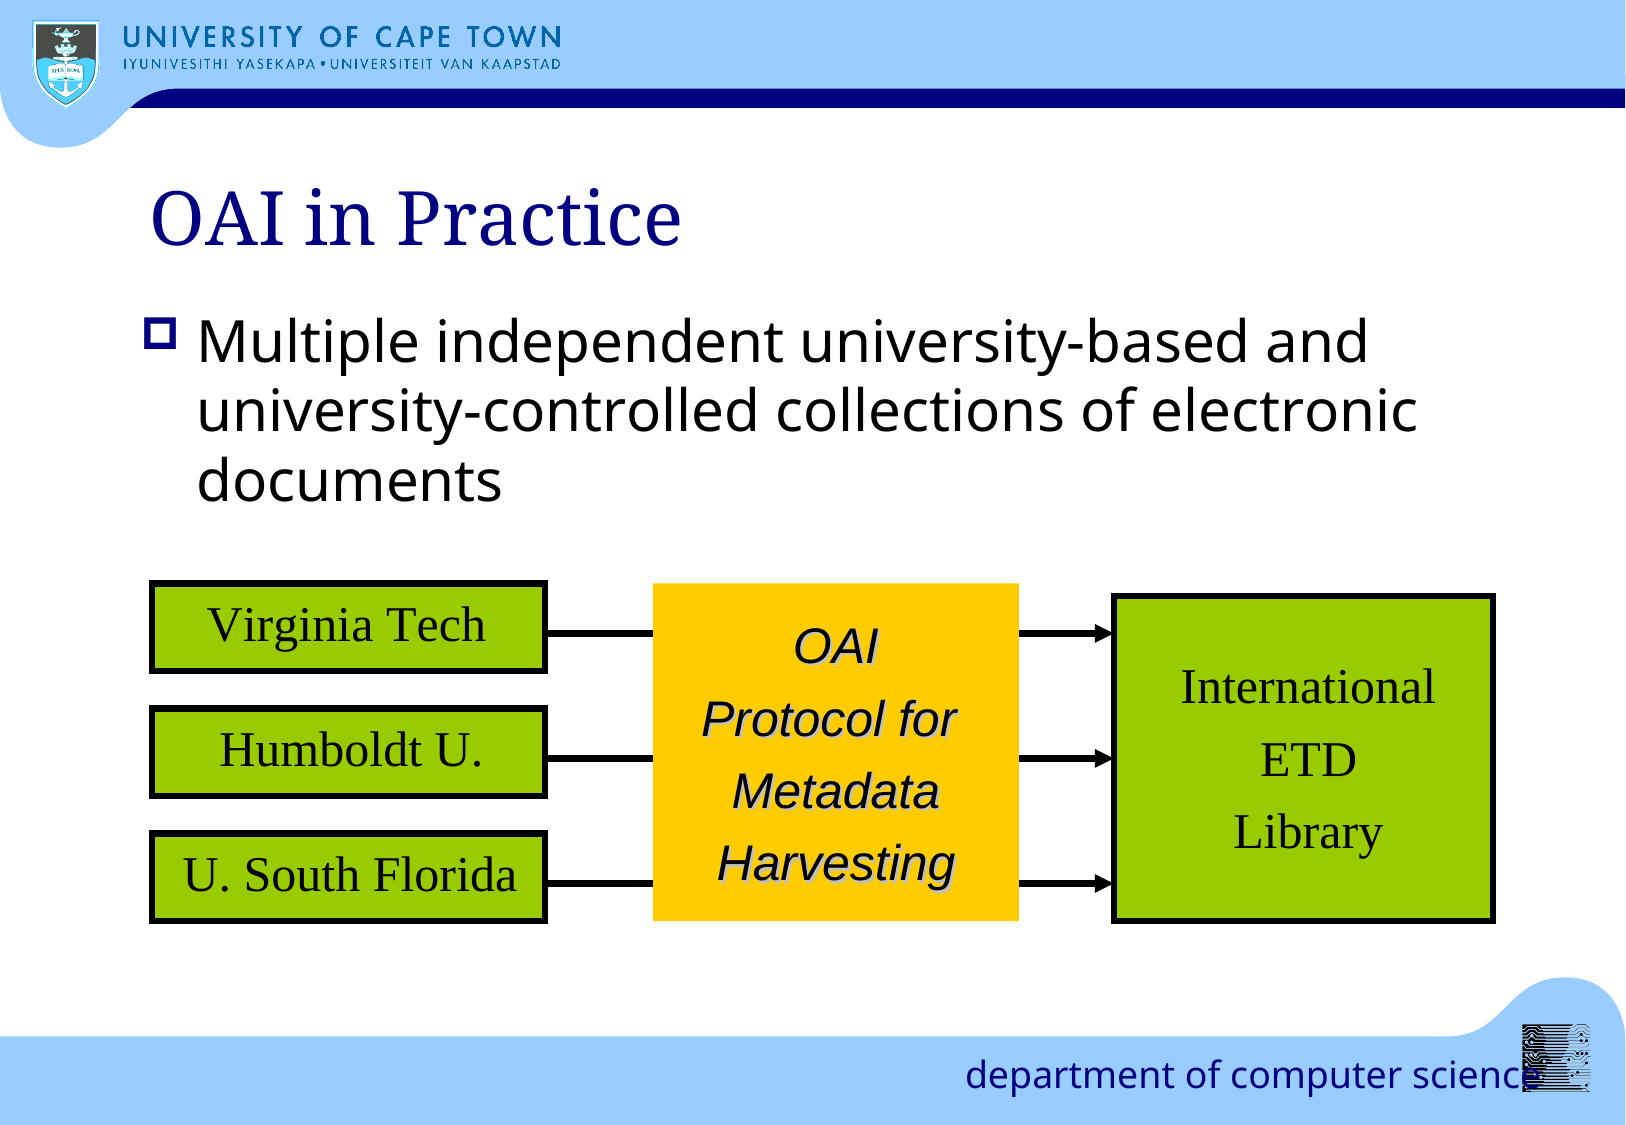

# OAI in Practice
Multiple independent university-based and university-controlled collections of electronic documents
Virginia Tech
OAI
Protocol for
Metadata
Harvesting
International
ETD
Library
Humboldt U.
U. South Florida